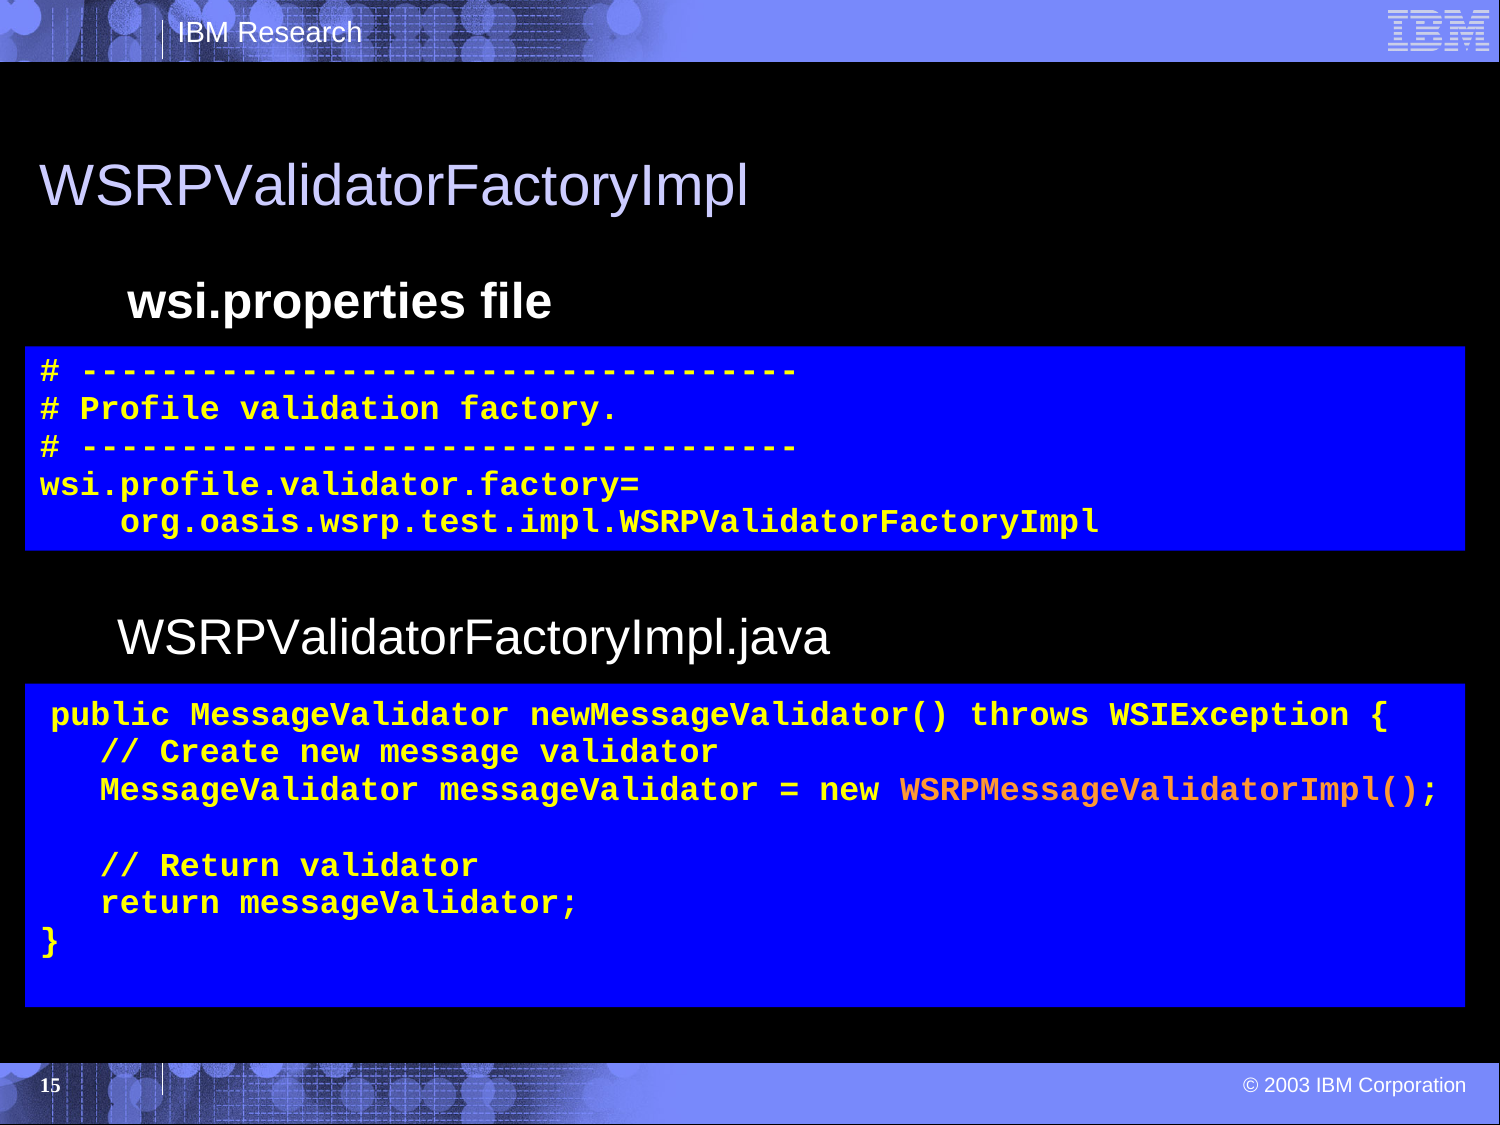

# WSRPValidatorFactoryImpl
wsi.properties file
# ------------------------------------
# Profile validation factory.
# ------------------------------------
wsi.profile.validator.factory=
 org.oasis.wsrp.test.impl.WSRPValidatorFactoryImpl
WSRPValidatorFactoryImpl.java
 public MessageValidator newMessageValidator() throws WSIException {
 // Create new message validator
 MessageValidator messageValidator = new WSRPMessageValidatorImpl();
 // Return validator
 return messageValidator;
}
15